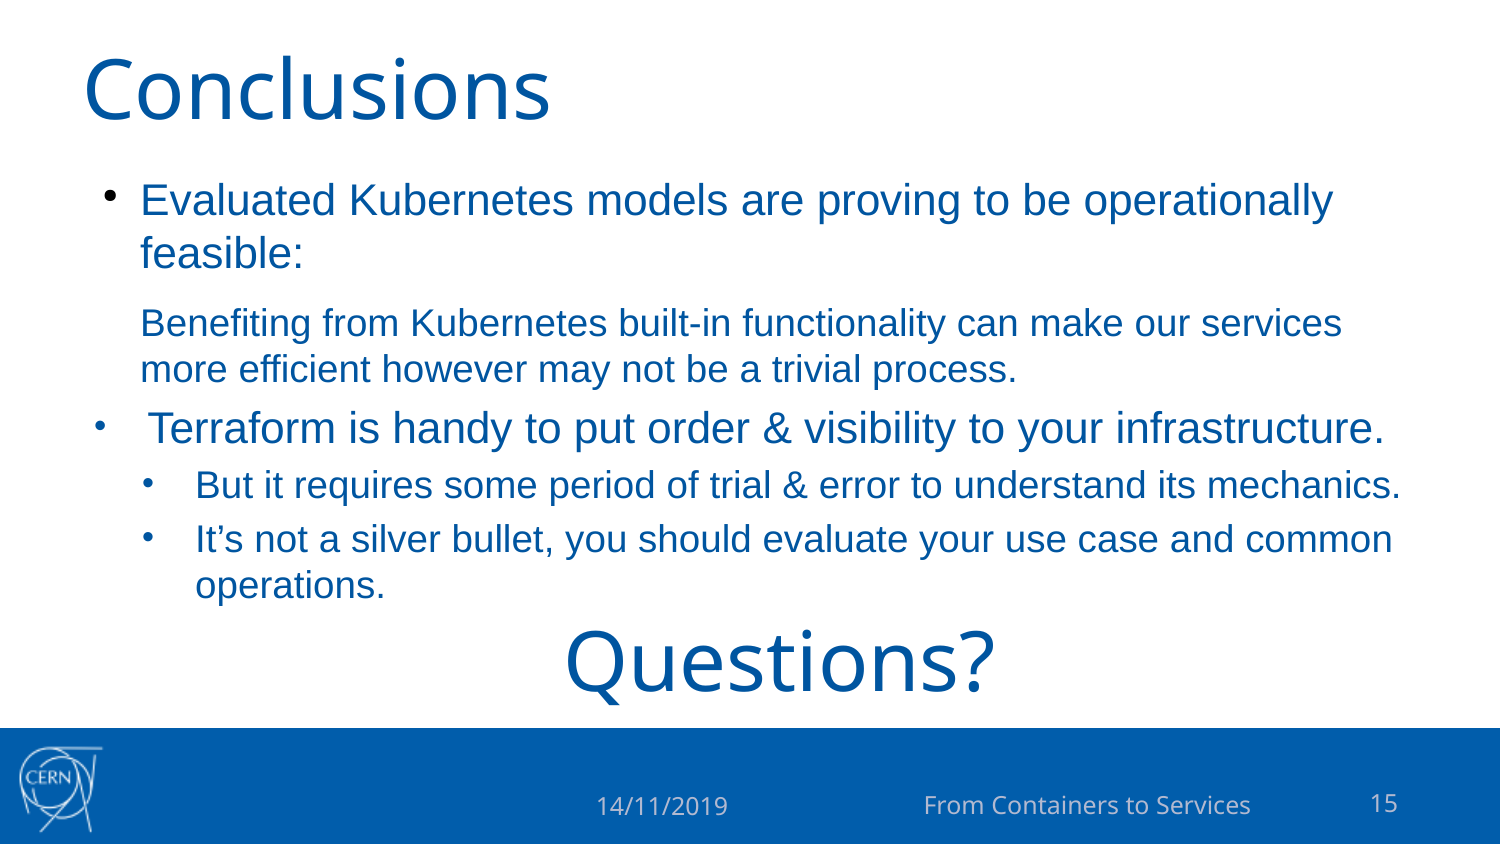

# Conclusions
Evaluated Kubernetes models are proving to be operationally feasible:
Benefiting from Kubernetes built-in functionality can make our services more efficient however may not be a trivial process.
Terraform is handy to put order & visibility to your infrastructure.
But it requires some period of trial & error to understand its mechanics.
It’s not a silver bullet, you should evaluate your use case and common operations.
DEDICATED RESOURCES
Questions?
From Containers to Services
14/11/2019